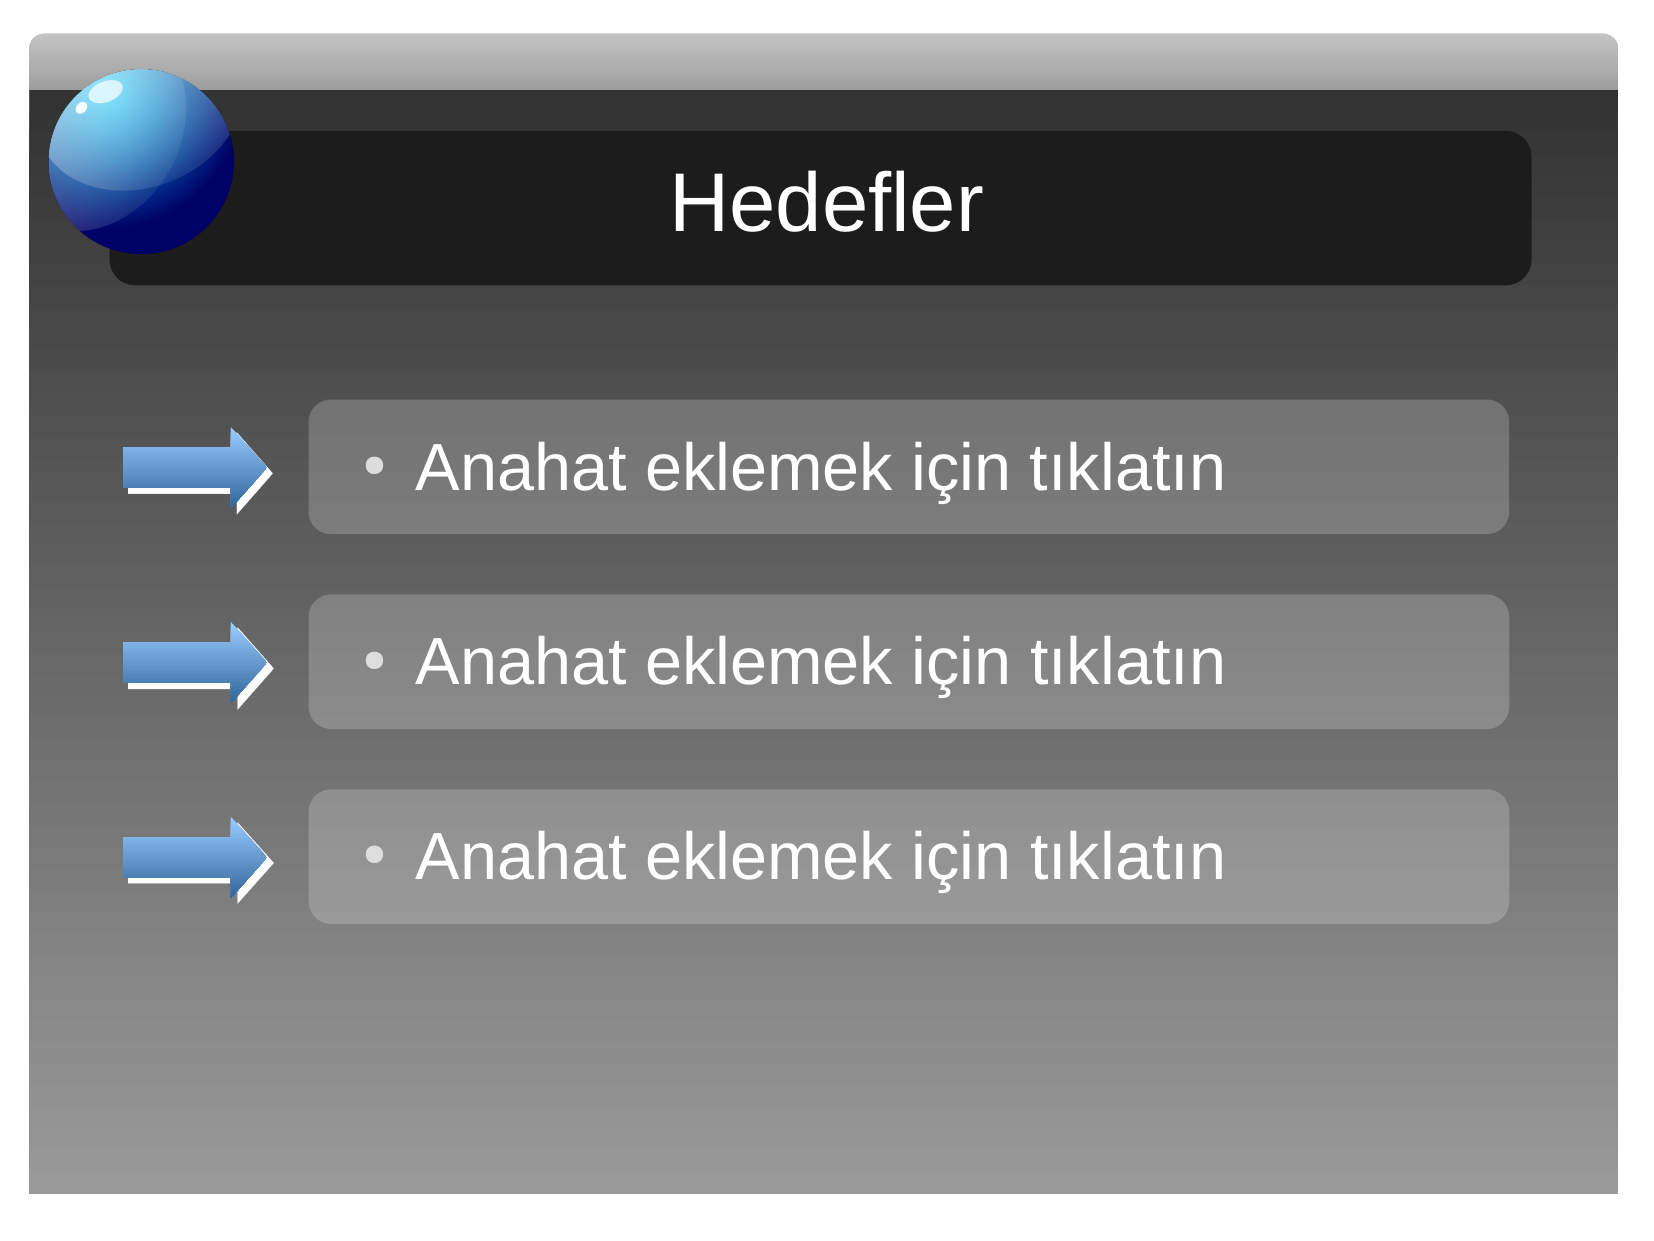

# Hedefler
Anahat eklemek için tıklatın
Anahat eklemek için tıklatın
Anahat eklemek için tıklatın